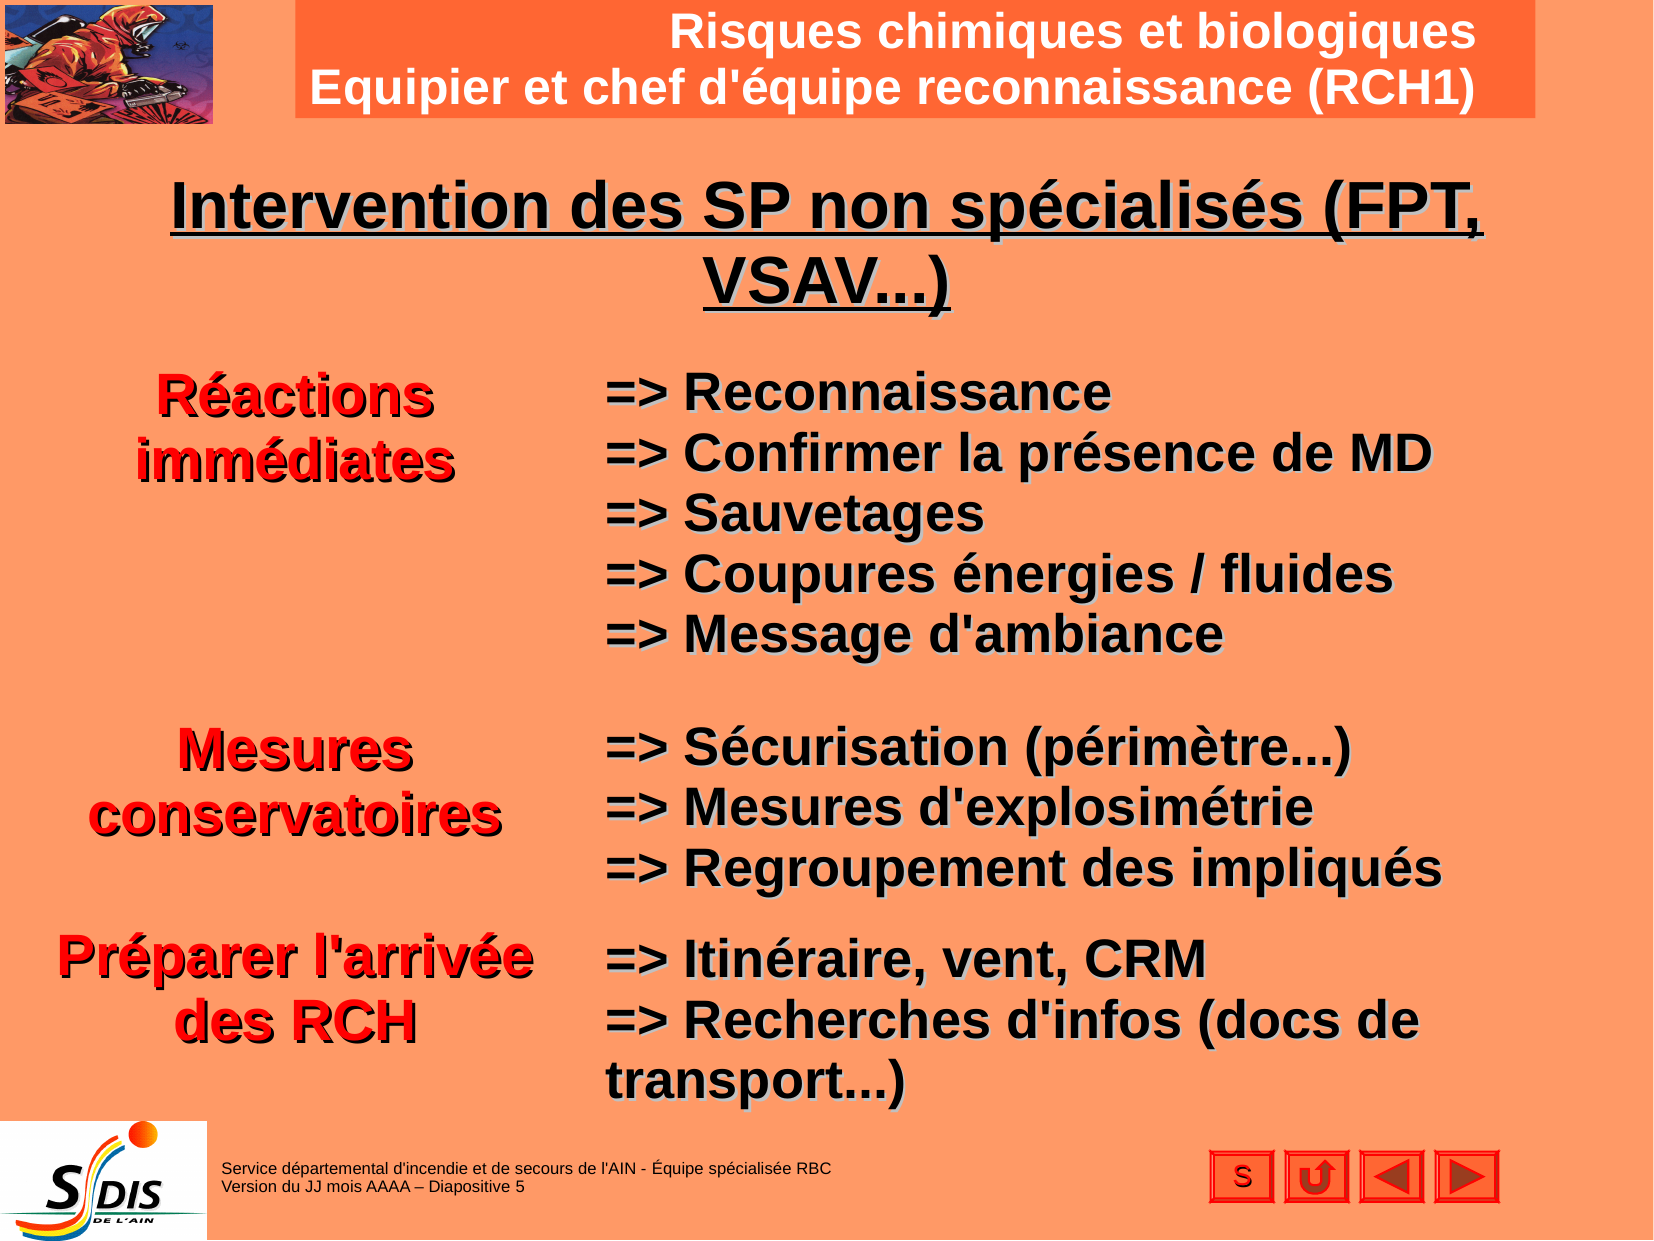

Intervention des SP non spécialisés (FPT, VSAV...)
Réactions immédiates
=> Reconnaissance
=> Confirmer la présence de MD
=> Sauvetages
=> Coupures énergies / fluides
=> Message d'ambiance
Mesures
conservatoires
=> Sécurisation (périmètre...)
=> Mesures d'explosimétrie
=> Regroupement des impliqués
Préparer l'arrivée des RCH
=> Itinéraire, vent, CRM
=> Recherches d'infos (docs de transport...)
S